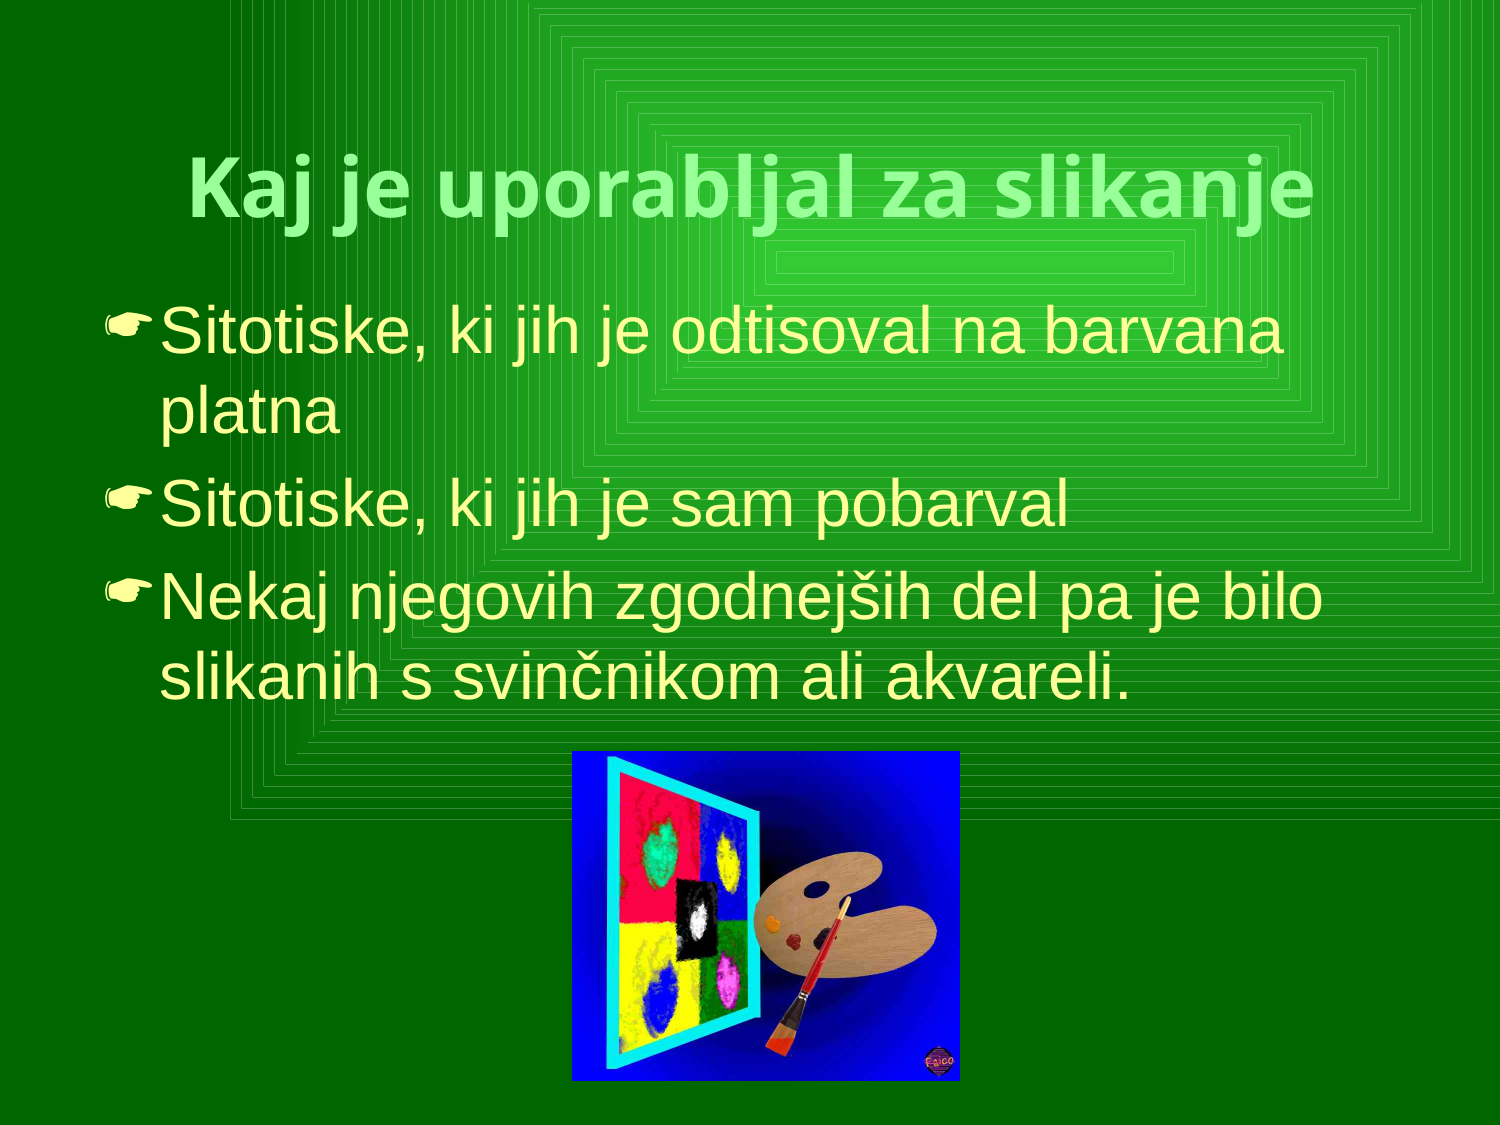

# Kaj je uporabljal za slikanje
Sitotiske, ki jih je odtisoval na barvana platna
Sitotiske, ki jih je sam pobarval
Nekaj njegovih zgodnejših del pa je bilo slikanih s svinčnikom ali akvareli.